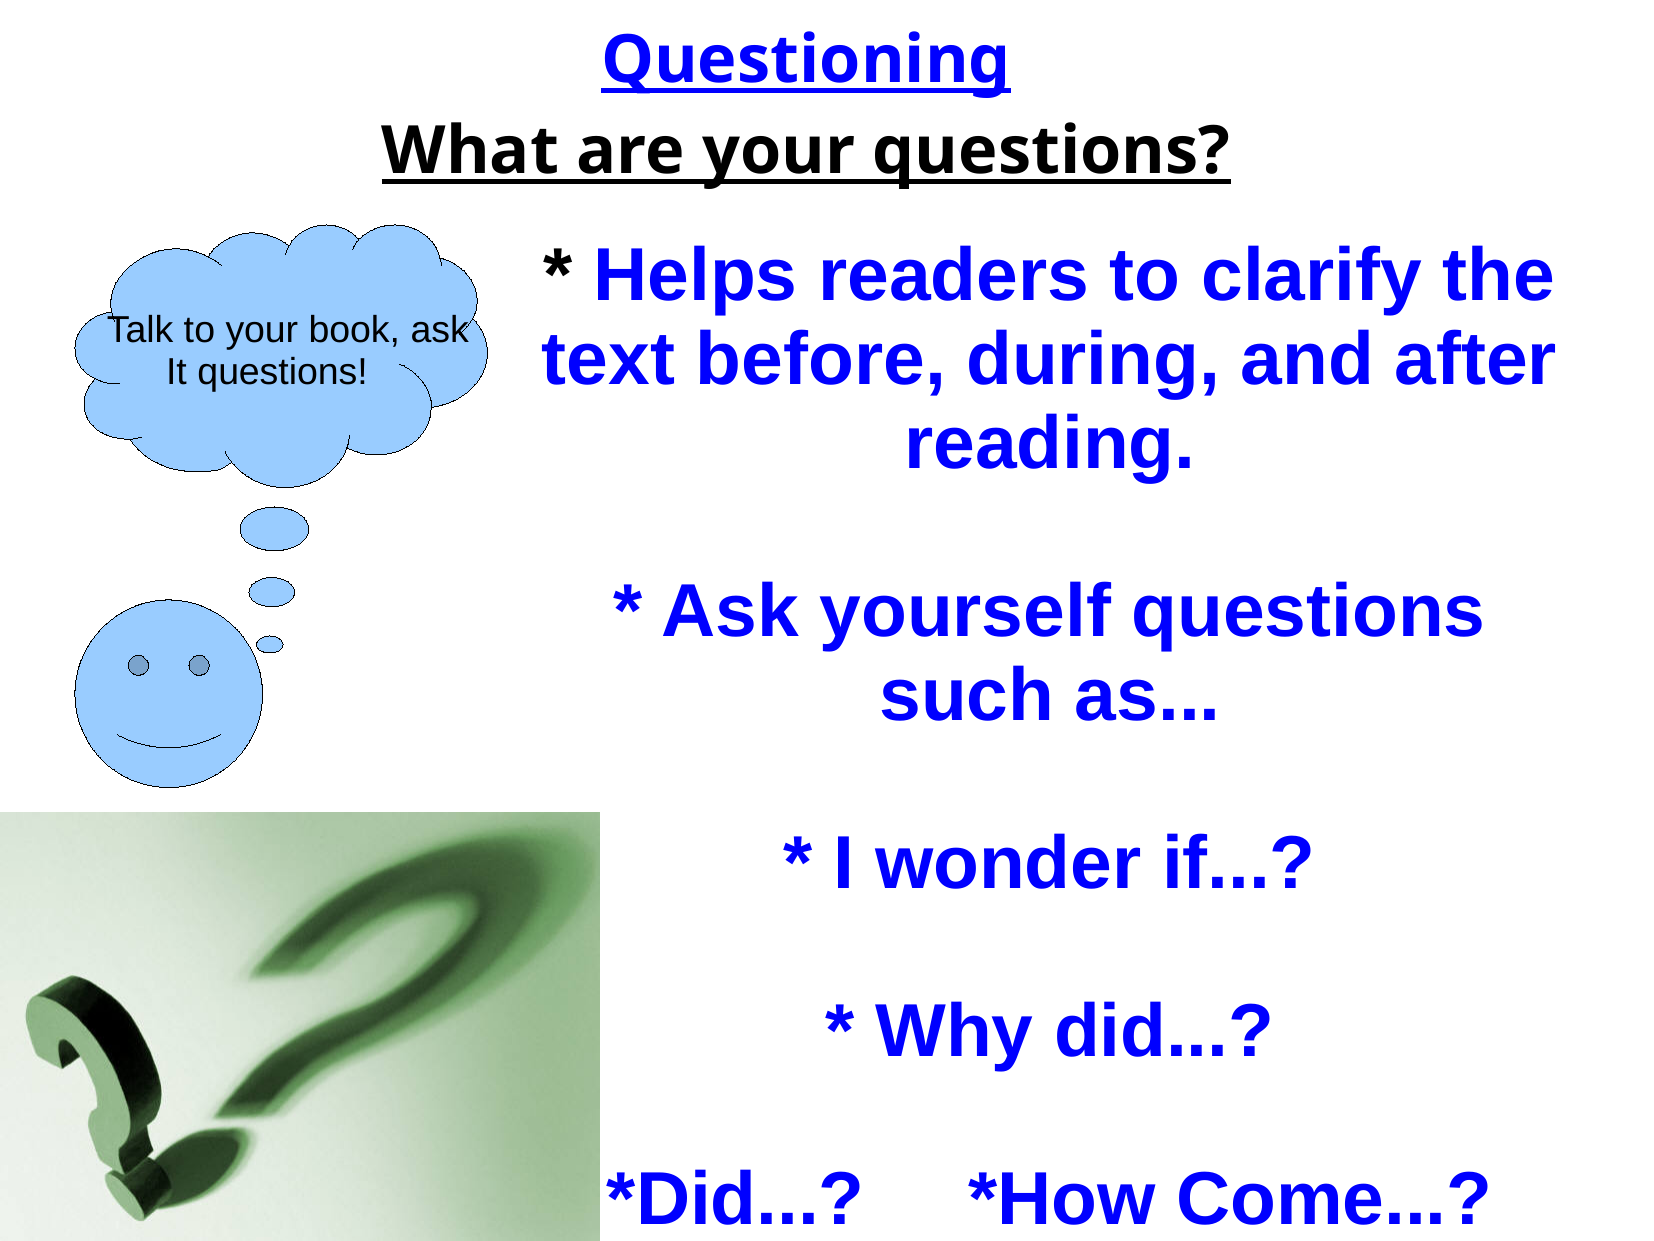

Questioning
What are your questions?
 Talk to your book, ask
It questions!
* Helps readers to clarify the text before, during, and after reading.
* Ask yourself questions such as...
* I wonder if...?
* Why did...?
*Did...? *How Come...?